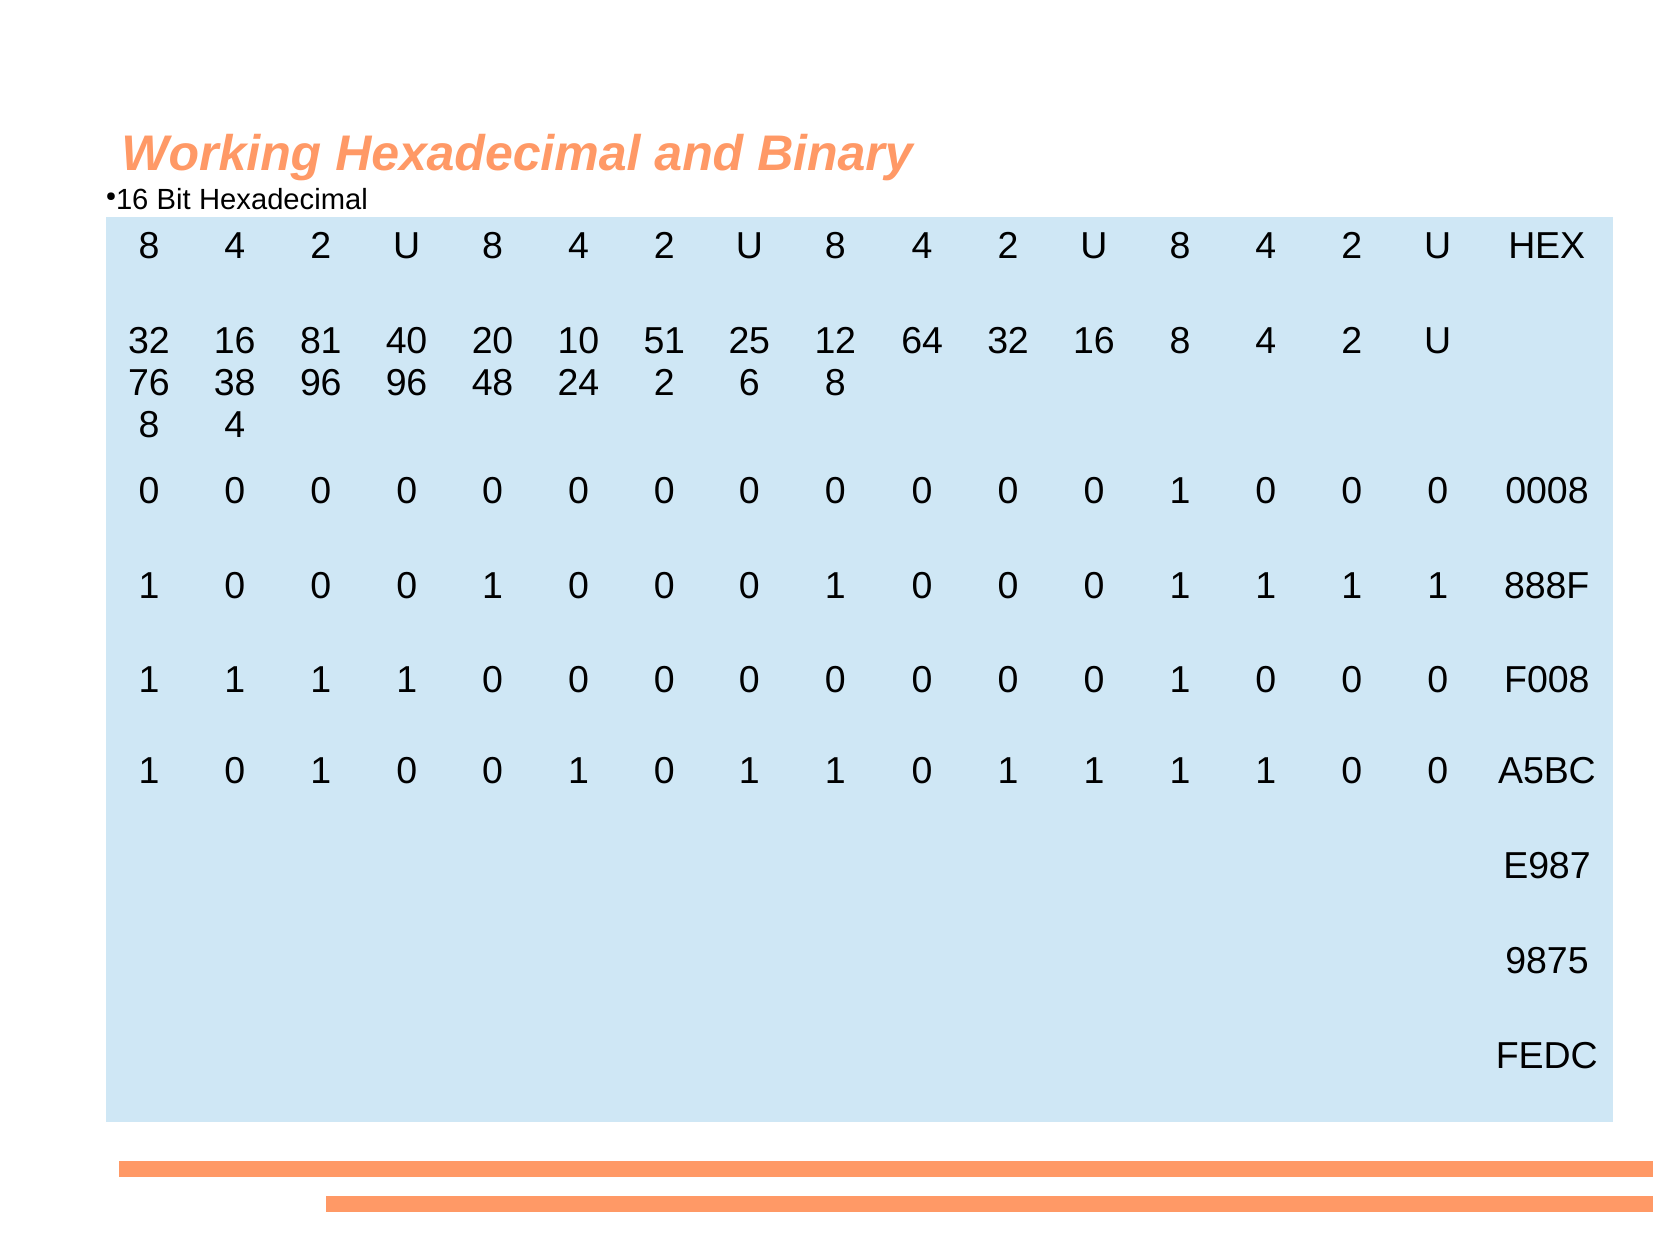

# Working Hexadecimal and Binary
16 Bit Hexadecimal
| 8 | 4 | 2 | U | 8 | 4 | 2 | U | 8 | 4 | 2 | U | 8 | 4 | 2 | U | HEX |
| --- | --- | --- | --- | --- | --- | --- | --- | --- | --- | --- | --- | --- | --- | --- | --- | --- |
| 32768 | 16384 | 8196 | 4096 | 2048 | 1024 | 512 | 256 | 128 | 64 | 32 | 16 | 8 | 4 | 2 | U | |
| 0 | 0 | 0 | 0 | 0 | 0 | 0 | 0 | 0 | 0 | 0 | 0 | 1 | 0 | 0 | 0 | 0008 |
| 1 | 0 | 0 | 0 | 1 | 0 | 0 | 0 | 1 | 0 | 0 | 0 | 1 | 1 | 1 | 1 | 888F |
| 1 | 1 | 1 | 1 | 0 | 0 | 0 | 0 | 0 | 0 | 0 | 0 | 1 | 0 | 0 | 0 | F008 |
| 1 | 0 | 1 | 0 | 0 | 1 | 0 | 1 | 1 | 0 | 1 | 1 | 1 | 1 | 0 | 0 | A5BC |
| | | | | | | | | | | | | | | | | E987 |
| | | | | | | | | | | | | | | | | 9875 |
| | | | | | | | | | | | | | | | | FEDC |